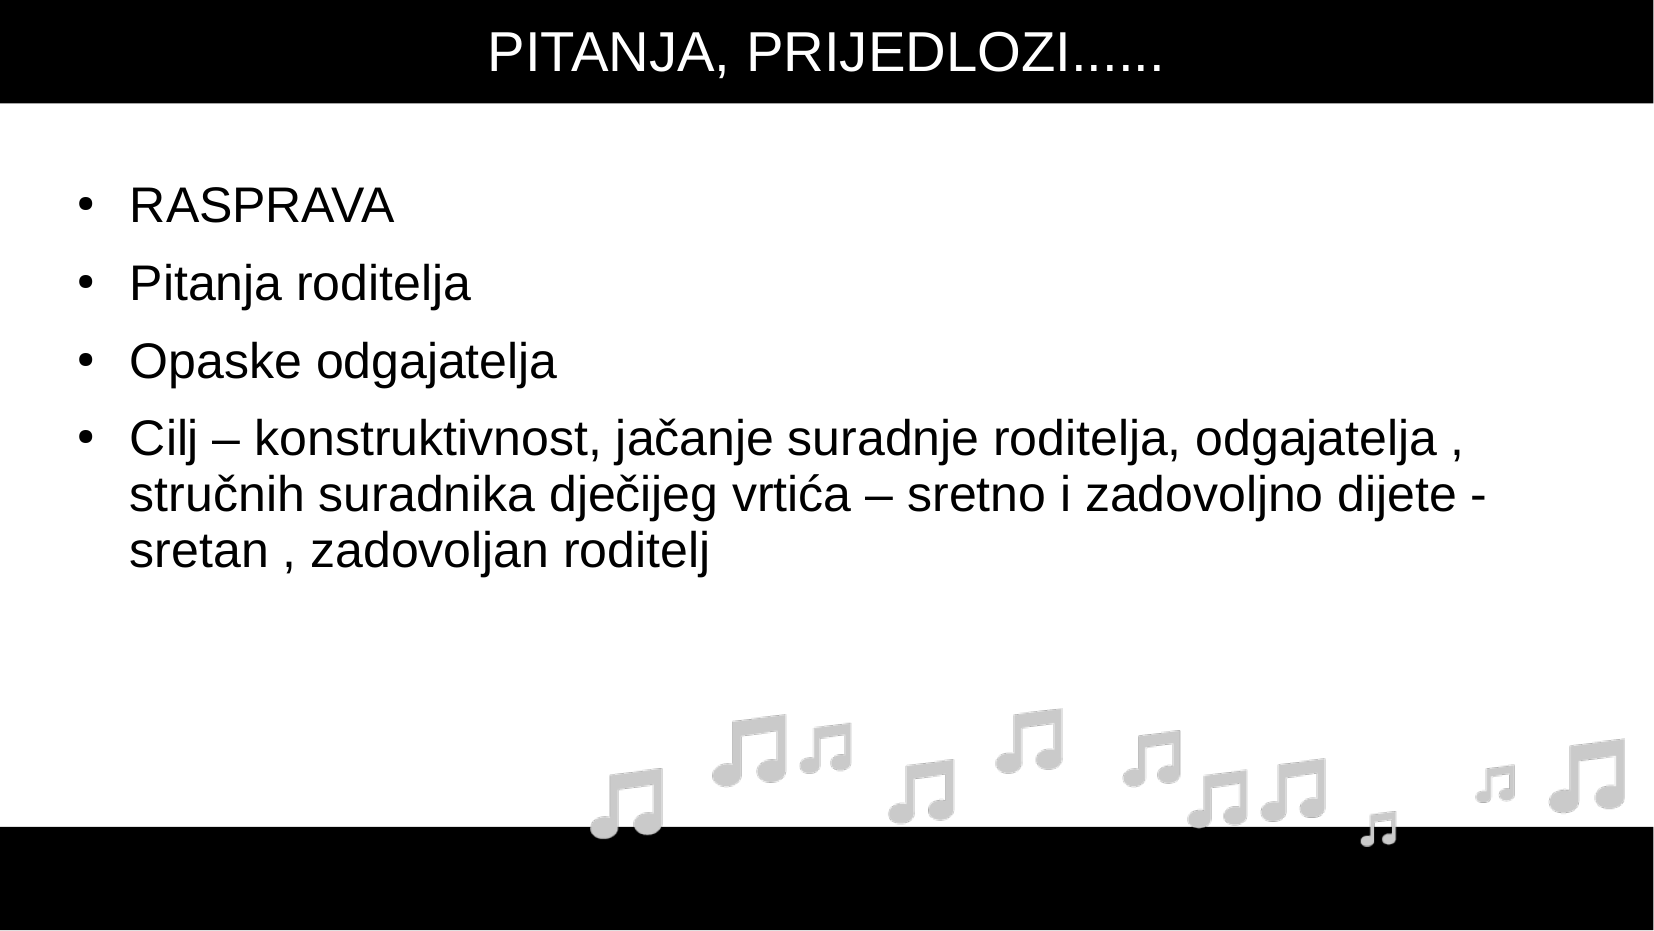

# PITANJA, PRIJEDLOZI......
RASPRAVA
Pitanja roditelja
Opaske odgajatelja
Cilj – konstruktivnost, jačanje suradnje roditelja, odgajatelja , stručnih suradnika dječijeg vrtića – sretno i zadovoljno dijete -sretan , zadovoljan roditelj